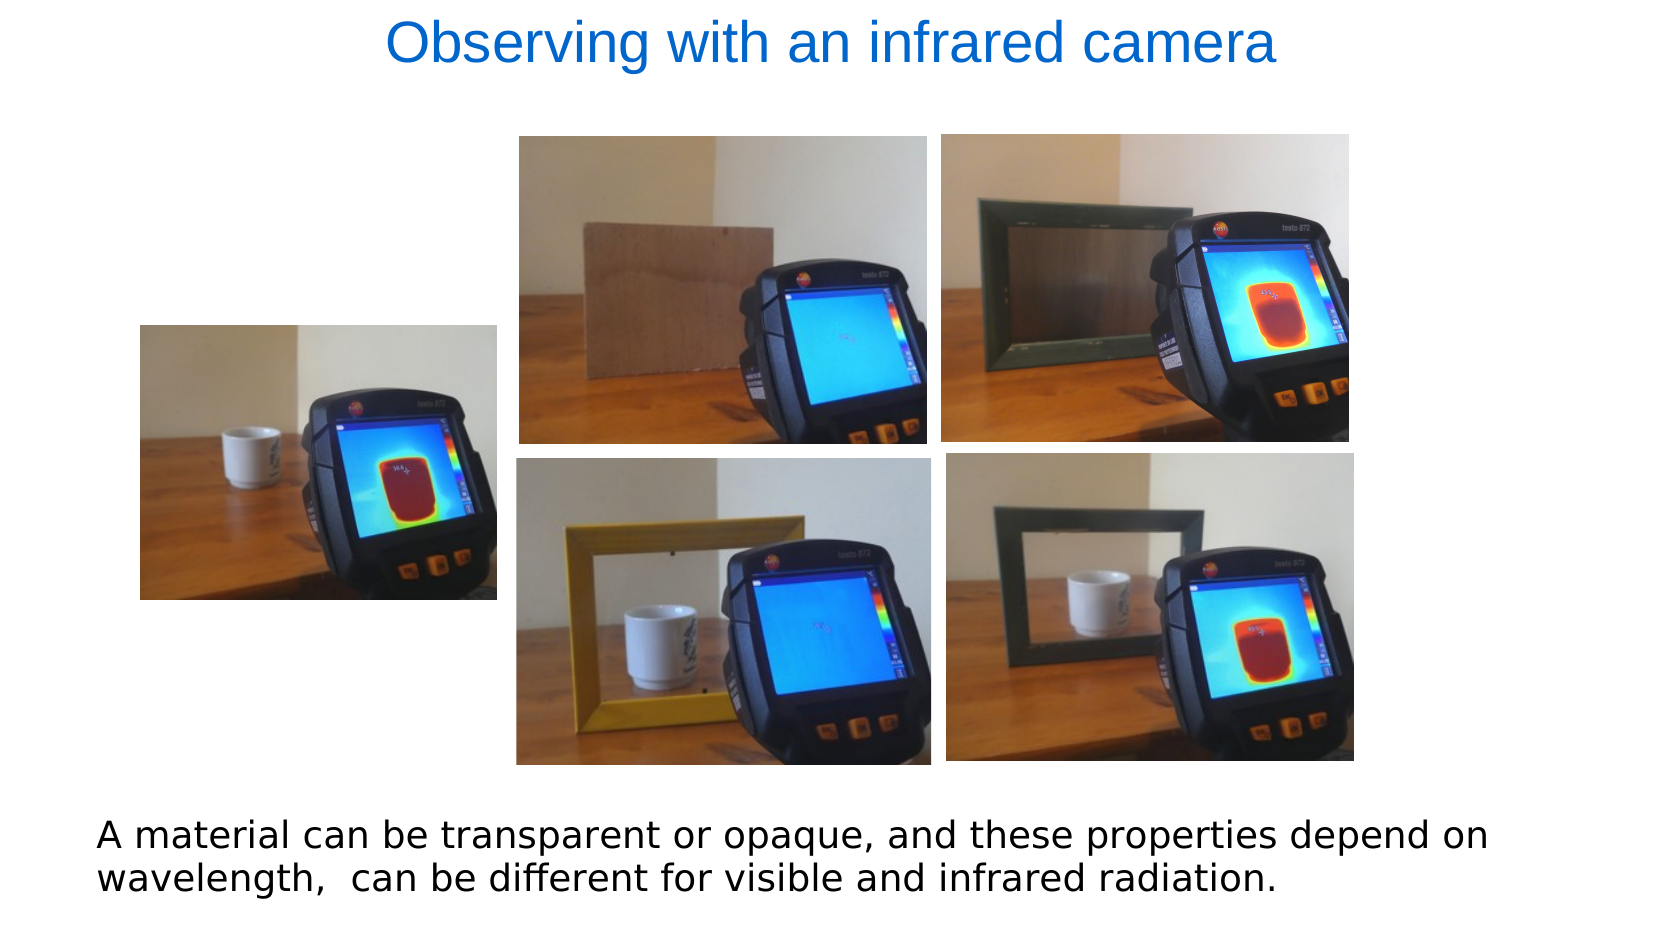

# Observing with an infrared camera
A material can be transparent or opaque, and these properties depend on wavelength, can be different for visible and infrared radiation.